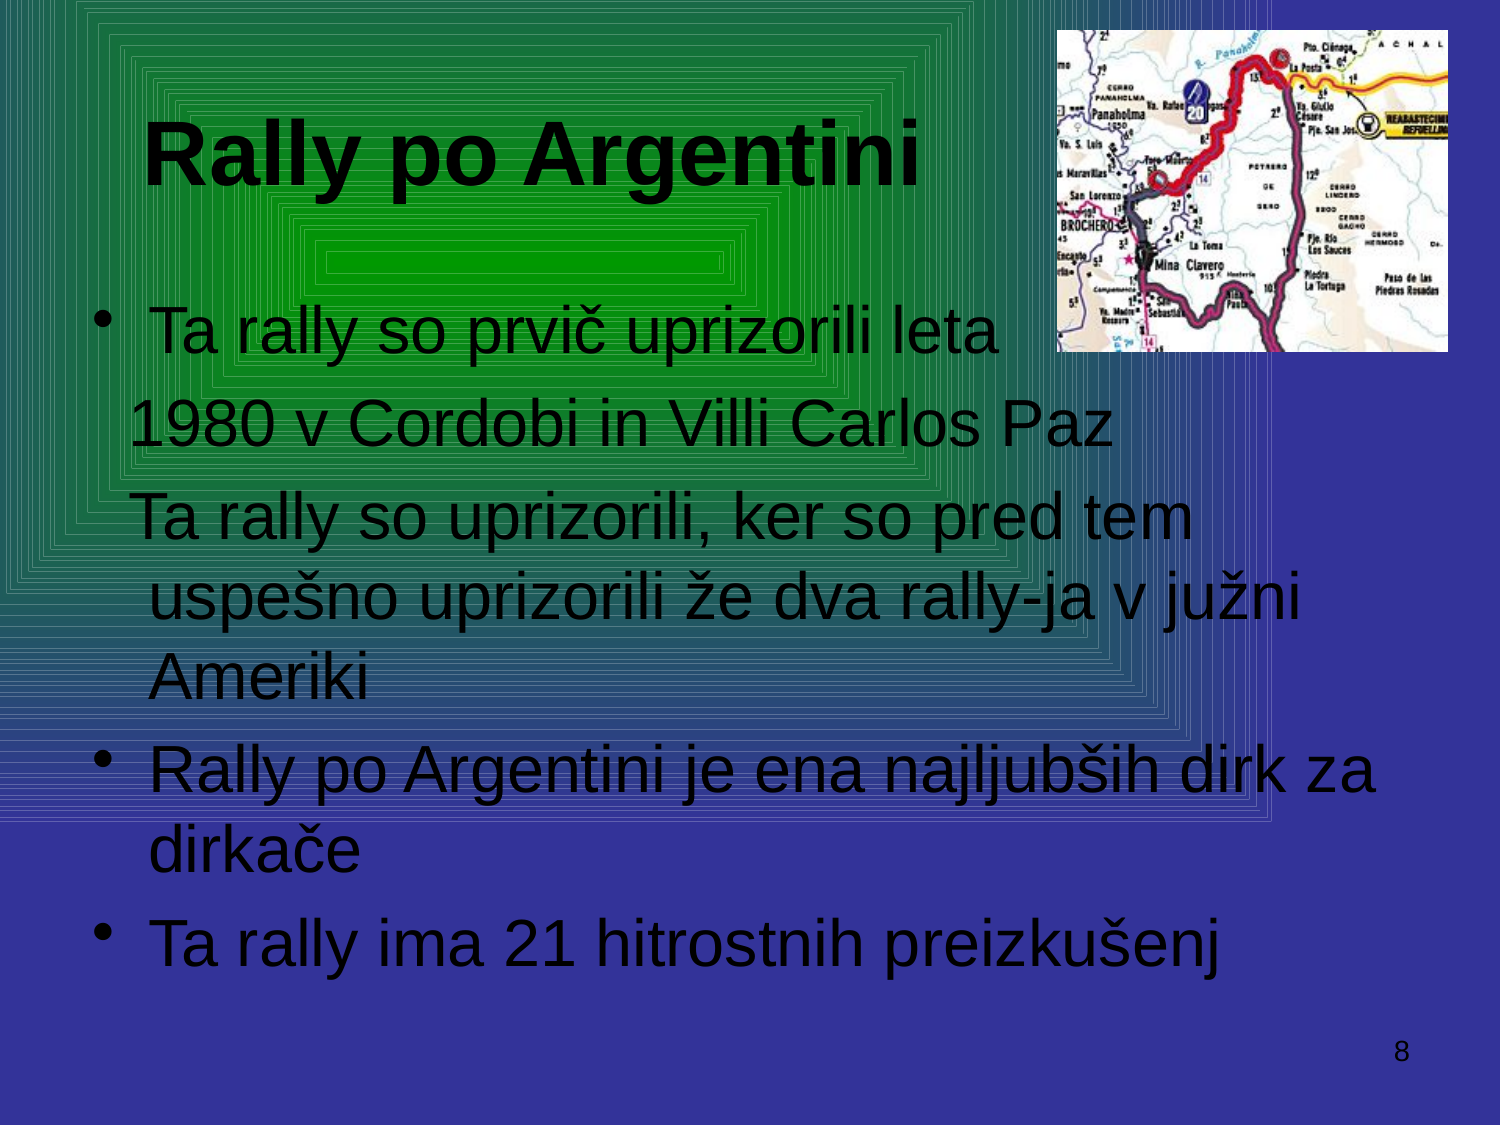

# Rally po Argentini
Ta rally so prvič uprizorili leta
 1980 v Cordobi in Villi Carlos Paz
 Ta rally so uprizorili, ker so pred tem uspešno uprizorili že dva rally-ja v južni Ameriki
Rally po Argentini je ena najljubših dirk za dirkače
Ta rally ima 21 hitrostnih preizkušenj